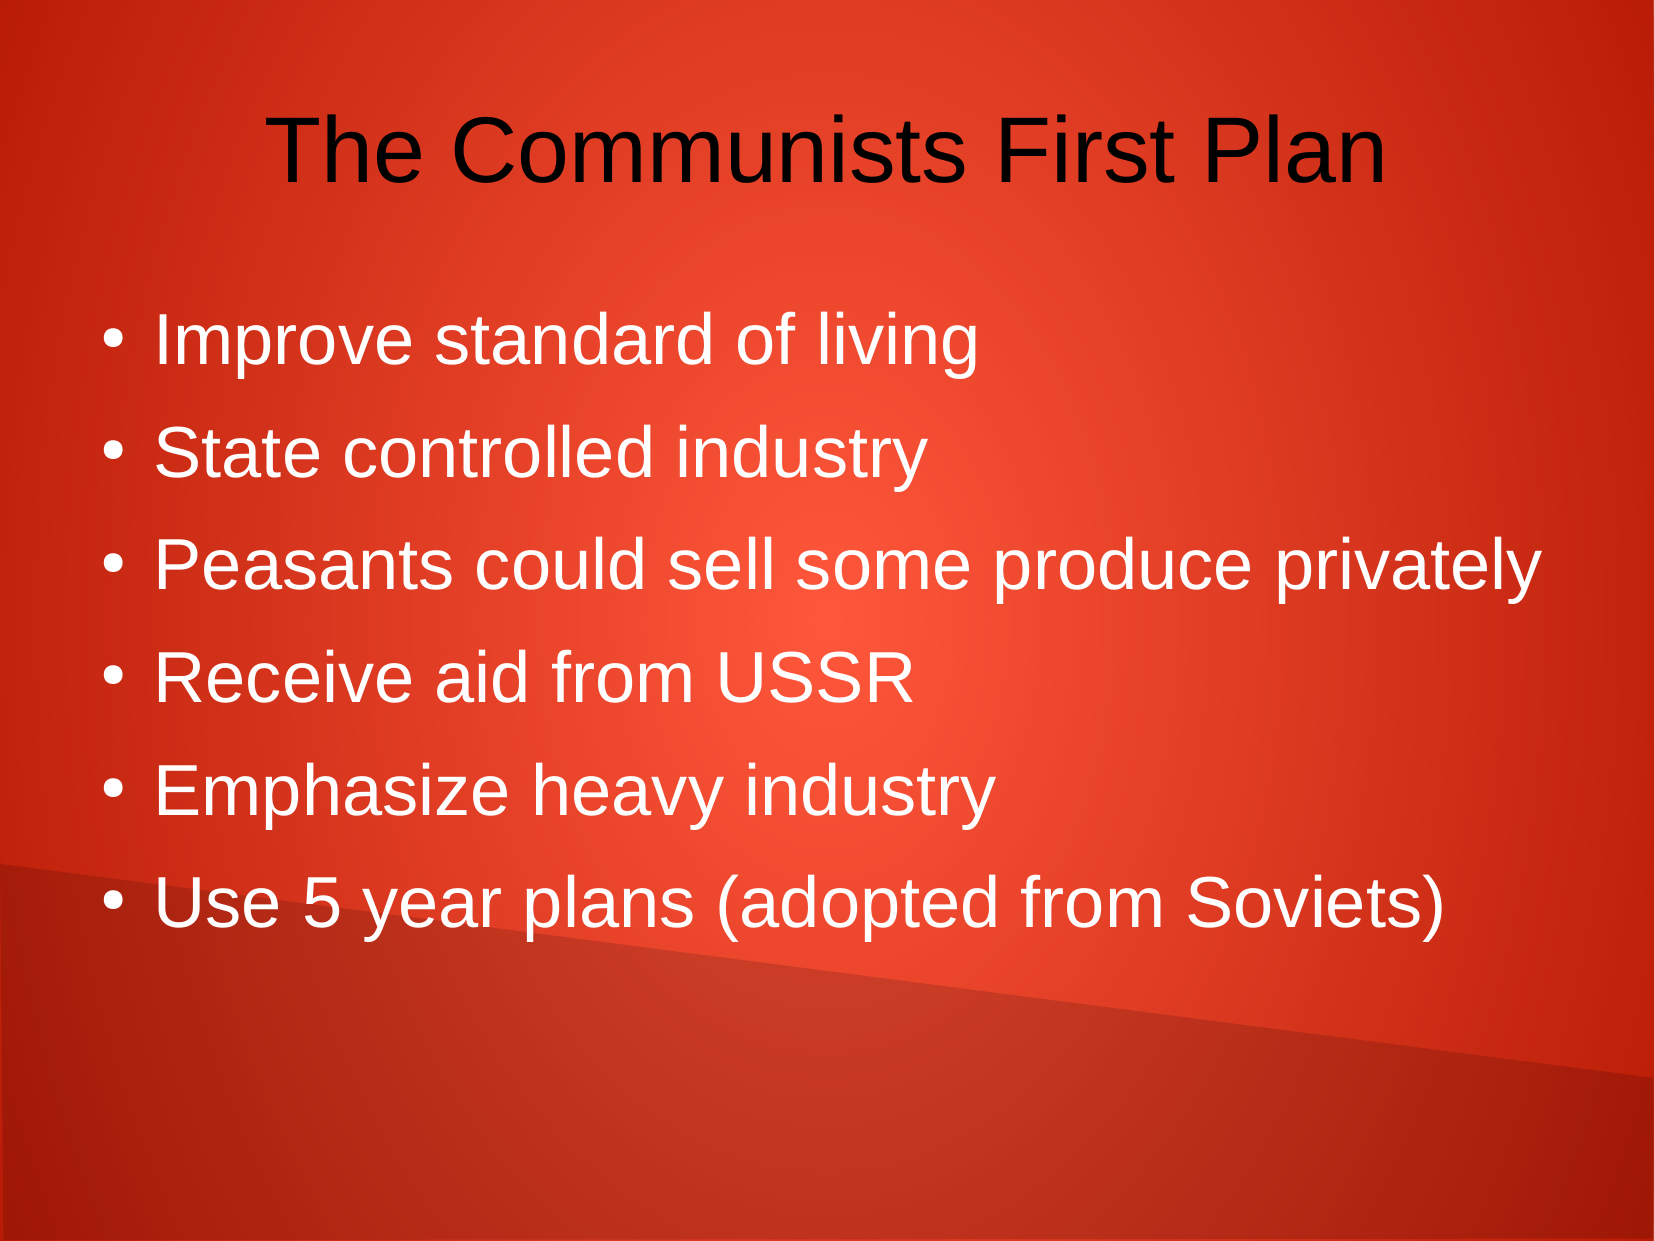

# The Communists First Plan
Improve standard of living
State controlled industry
Peasants could sell some produce privately
Receive aid from USSR
Emphasize heavy industry
Use 5 year plans (adopted from Soviets)